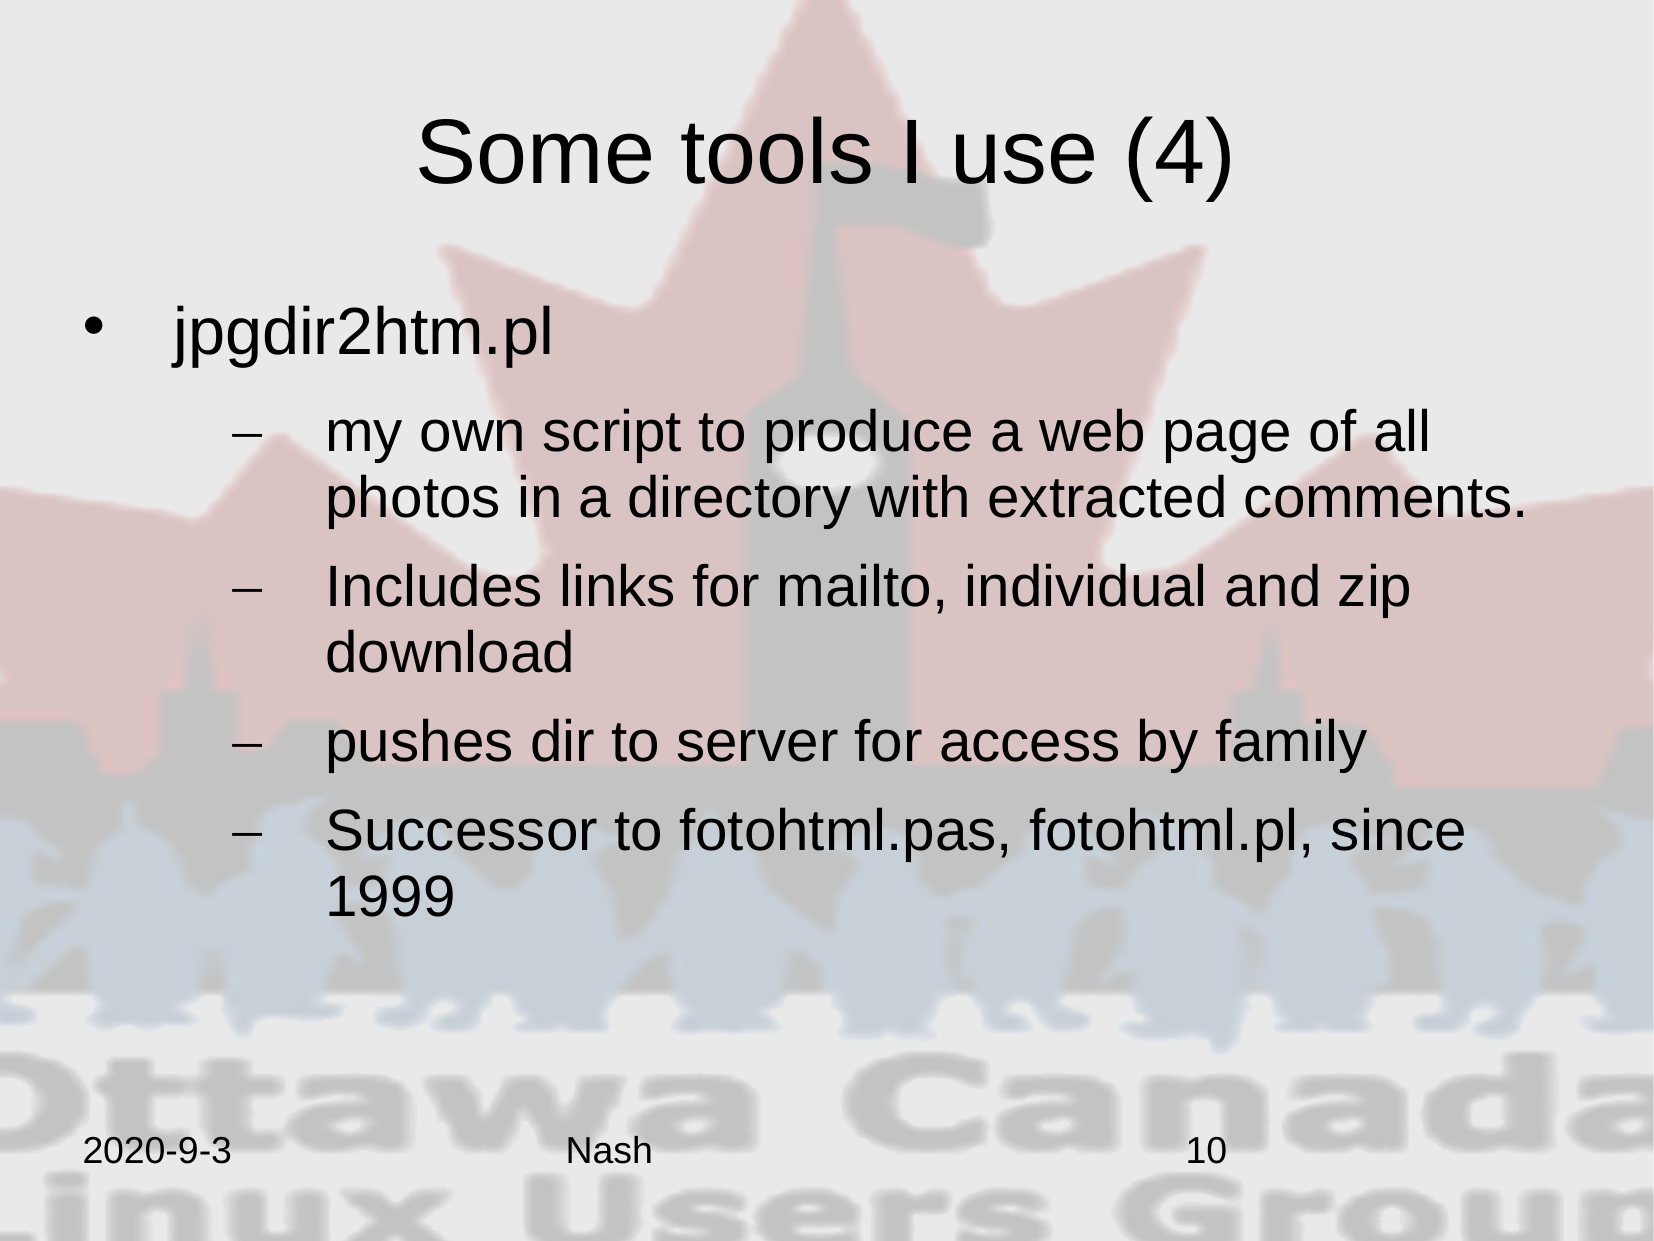

# Some tools I use (4)
jpgdir2htm.pl
my own script to produce a web page of all photos in a directory with extracted comments.
Includes links for mailto, individual and zip download
pushes dir to server for access by family
Successor to fotohtml.pas, fotohtml.pl, since 1999
10